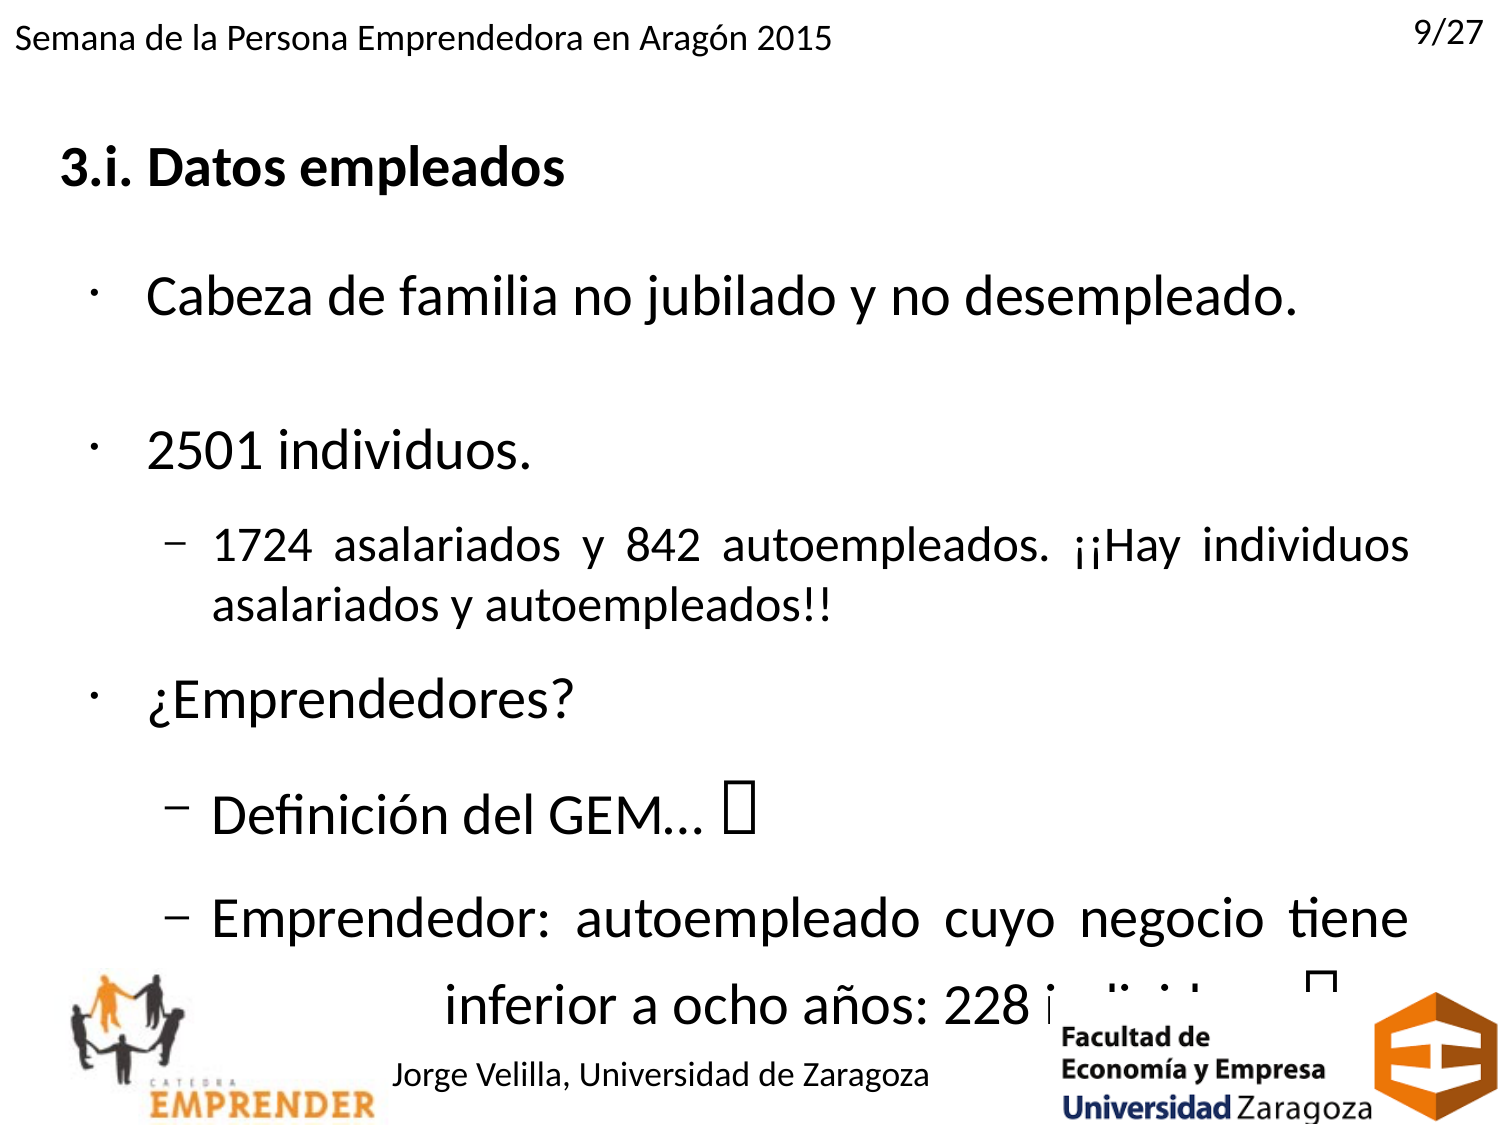

Semana de la Persona Emprendedora en Aragón 2015
# 3.i. Datos empleados
Cabeza de familia no jubilado y no desempleado.
2501 individuos.
1724 asalariados y 842 autoempleados. ¡¡Hay individuos asalariados y autoempleados!!
¿Emprendedores?
Definición del GEM… 
Emprendedor: autoempleado cuyo negocio tiene una edad inferior a ocho años: 228 individuos 
Jorge Velilla, Universidad de Zaragoza